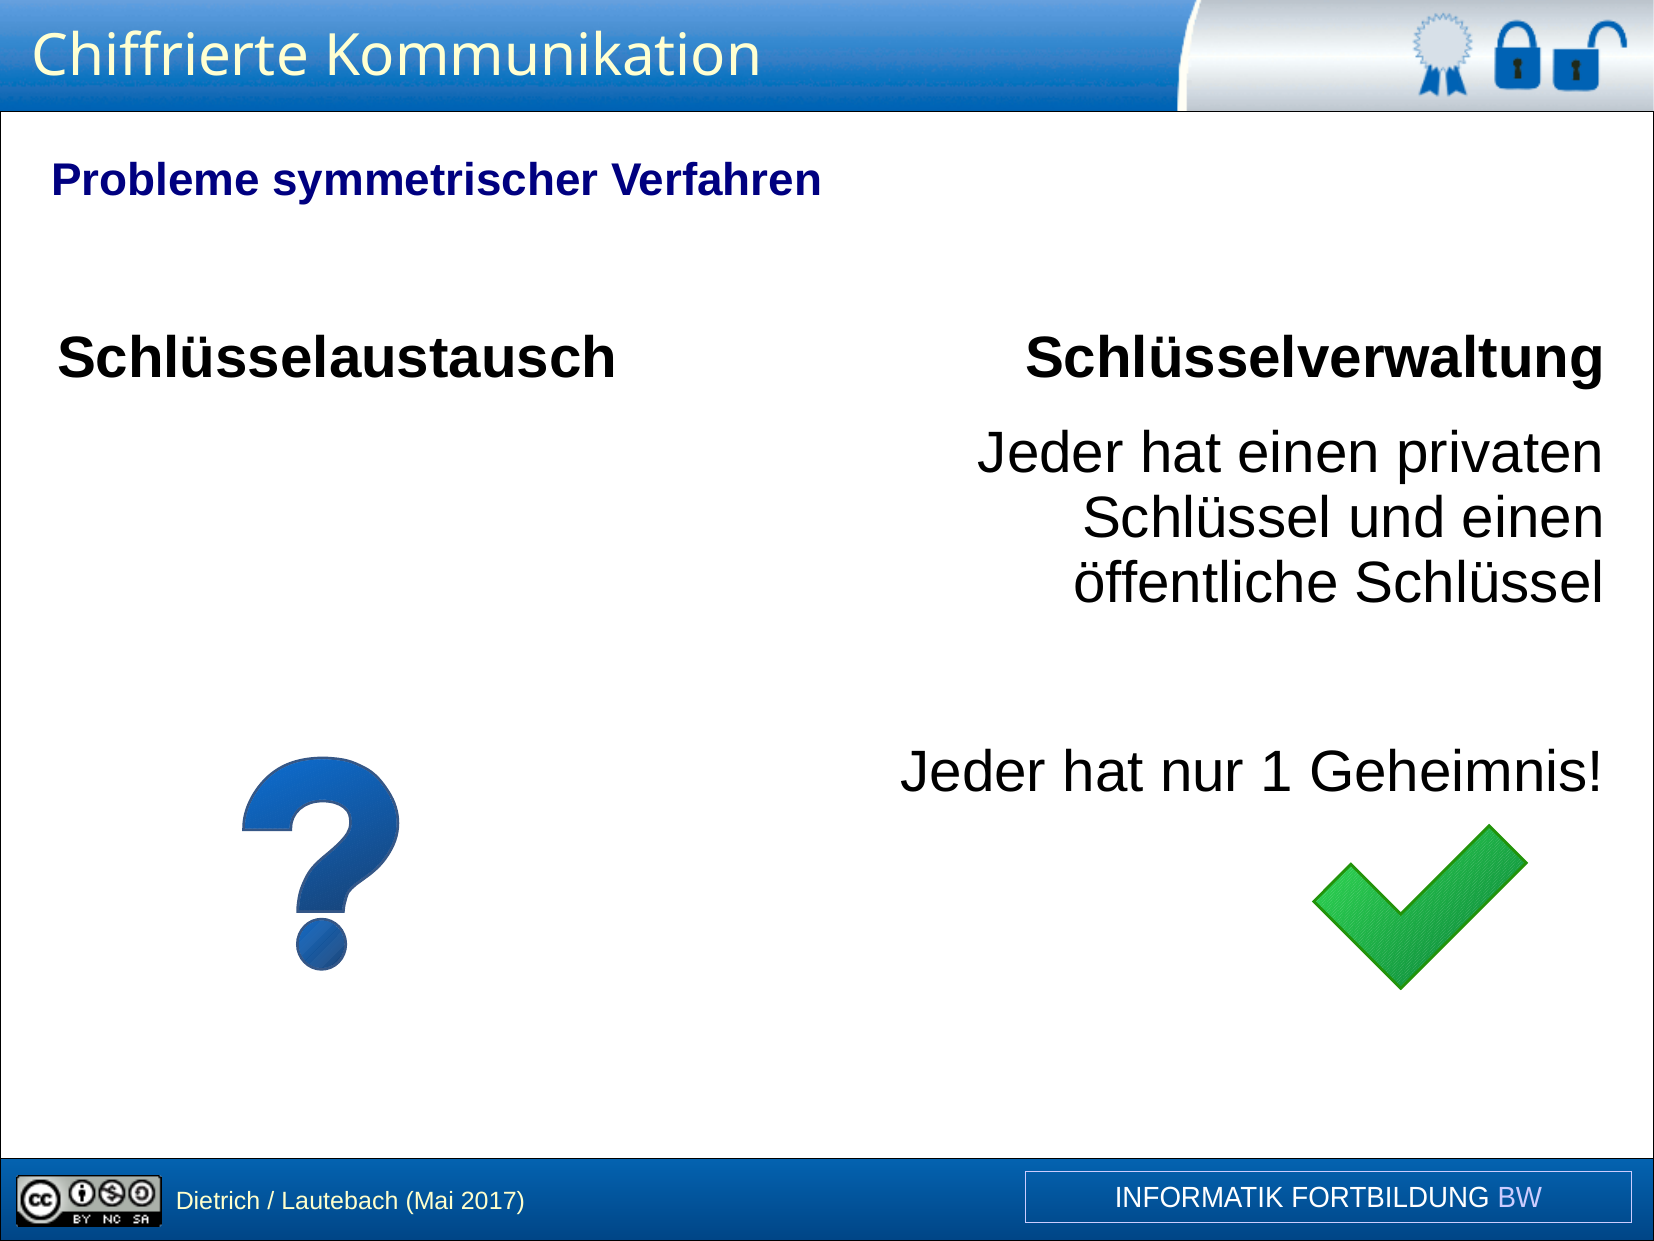

# Chiffrierte Kommunikation
Probleme symmetrischer Verfahren
Schlüsselaustausch
Schlüsselverwaltung
Jeder hat einen privaten Schlüssel und einen öffentliche Schlüssel
Jeder hat nur 1 Geheimnis!
30